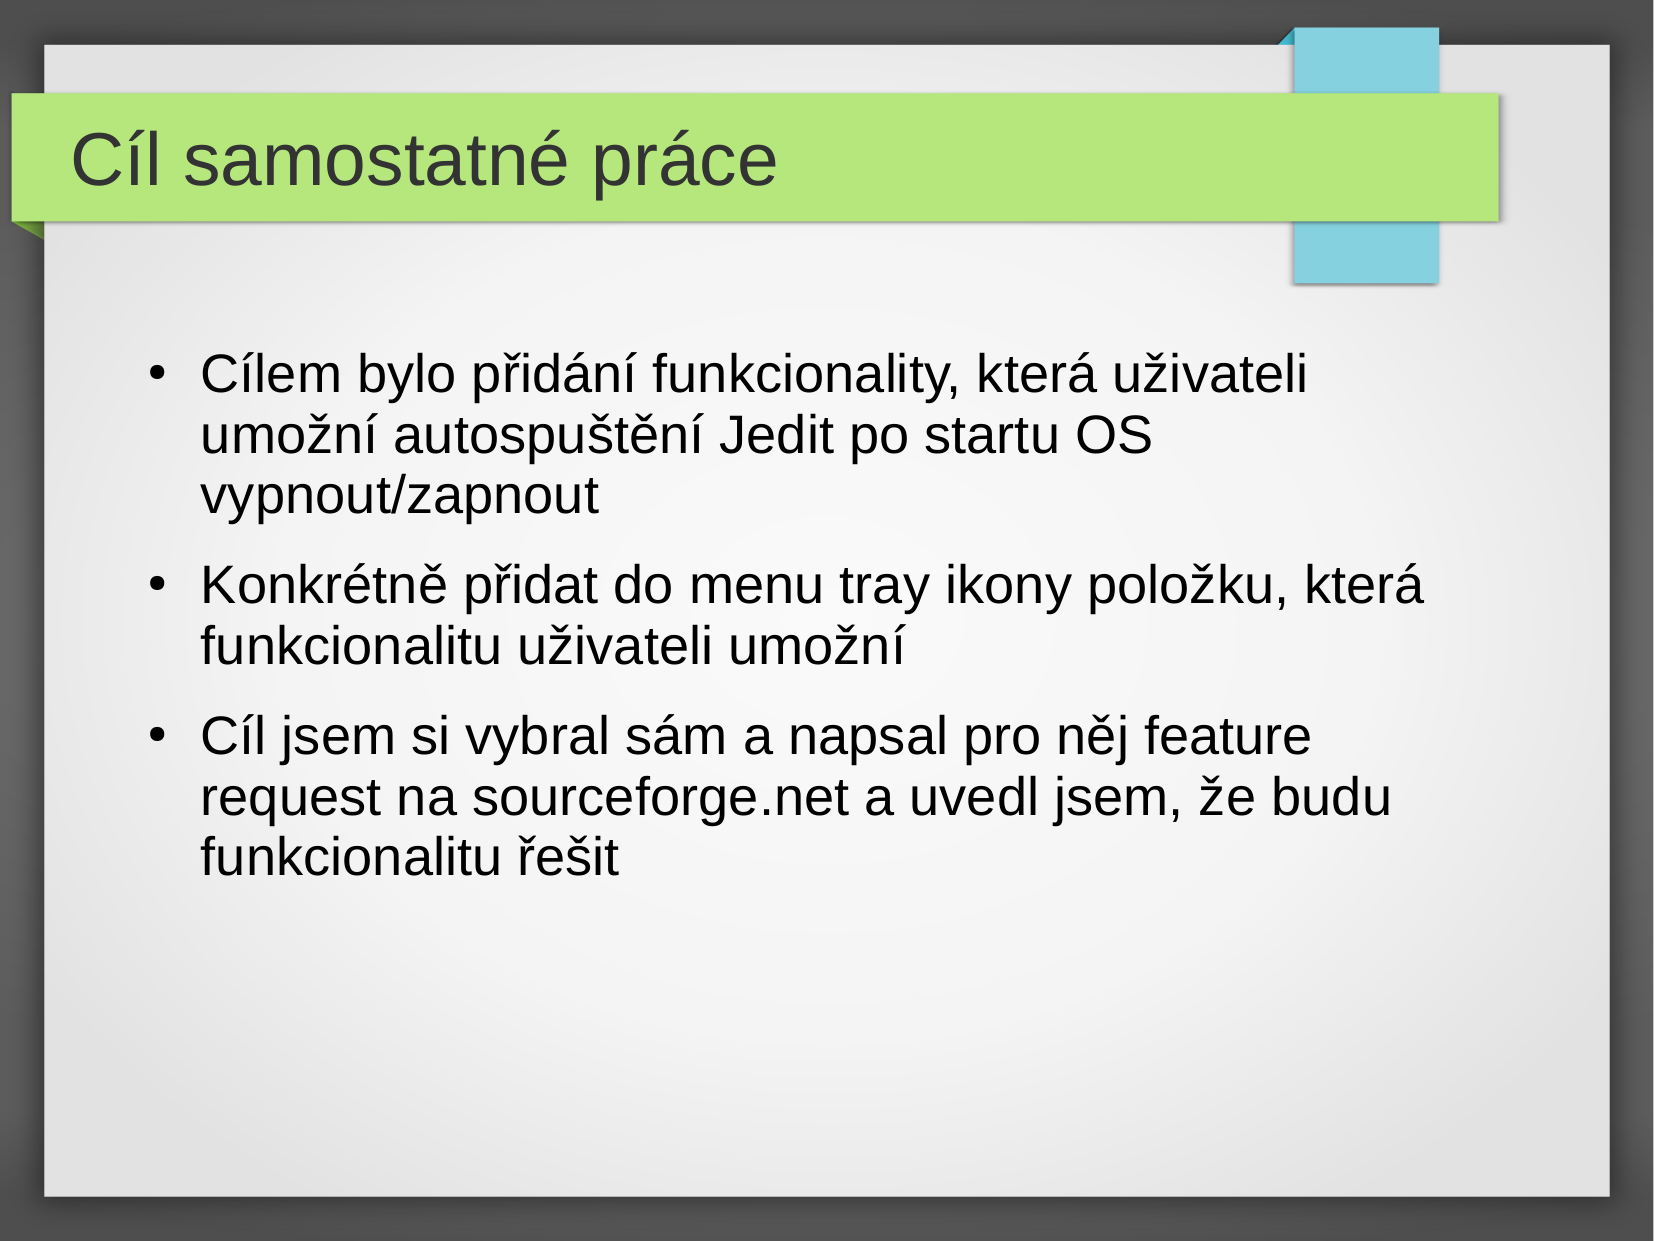

# Cíl samostatné práce
Cílem bylo přidání funkcionality, která uživateli umožní autospuštění Jedit po startu OS vypnout/zapnout
Konkrétně přidat do menu tray ikony položku, která funkcionalitu uživateli umožní
Cíl jsem si vybral sám a napsal pro něj feature request na sourceforge.net a uvedl jsem, že budu funkcionalitu řešit